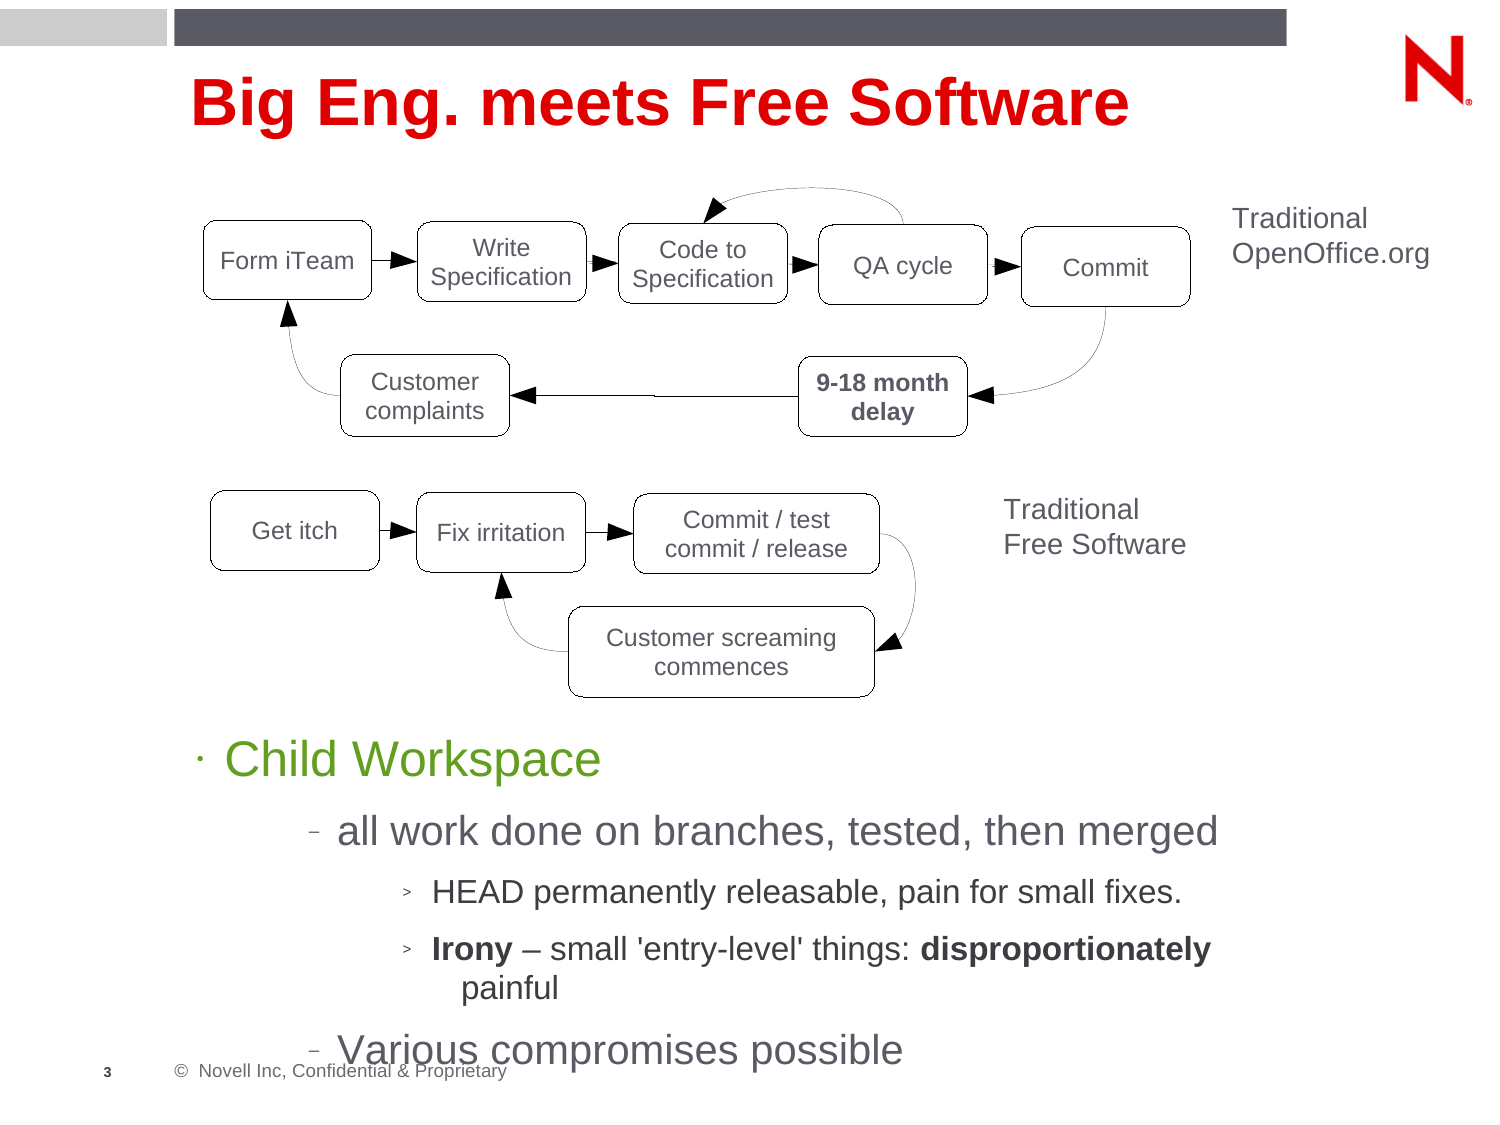

# Big Eng. meets Free Software
Traditional
OpenOffice.org
Form iTeam
Write
Specification
Code to
Specification
QA cycle
Commit
Customer
complaints
9-18 month
delay
Get itch
Traditional
Free Software
Fix irritation
Commit / test
commit / release
Customer screaming
commences
Child Workspace
all work done on branches, tested, then merged
HEAD permanently releasable, pain for small fixes.
Irony – small 'entry-level' things: disproportionately painful
Various compromises possible